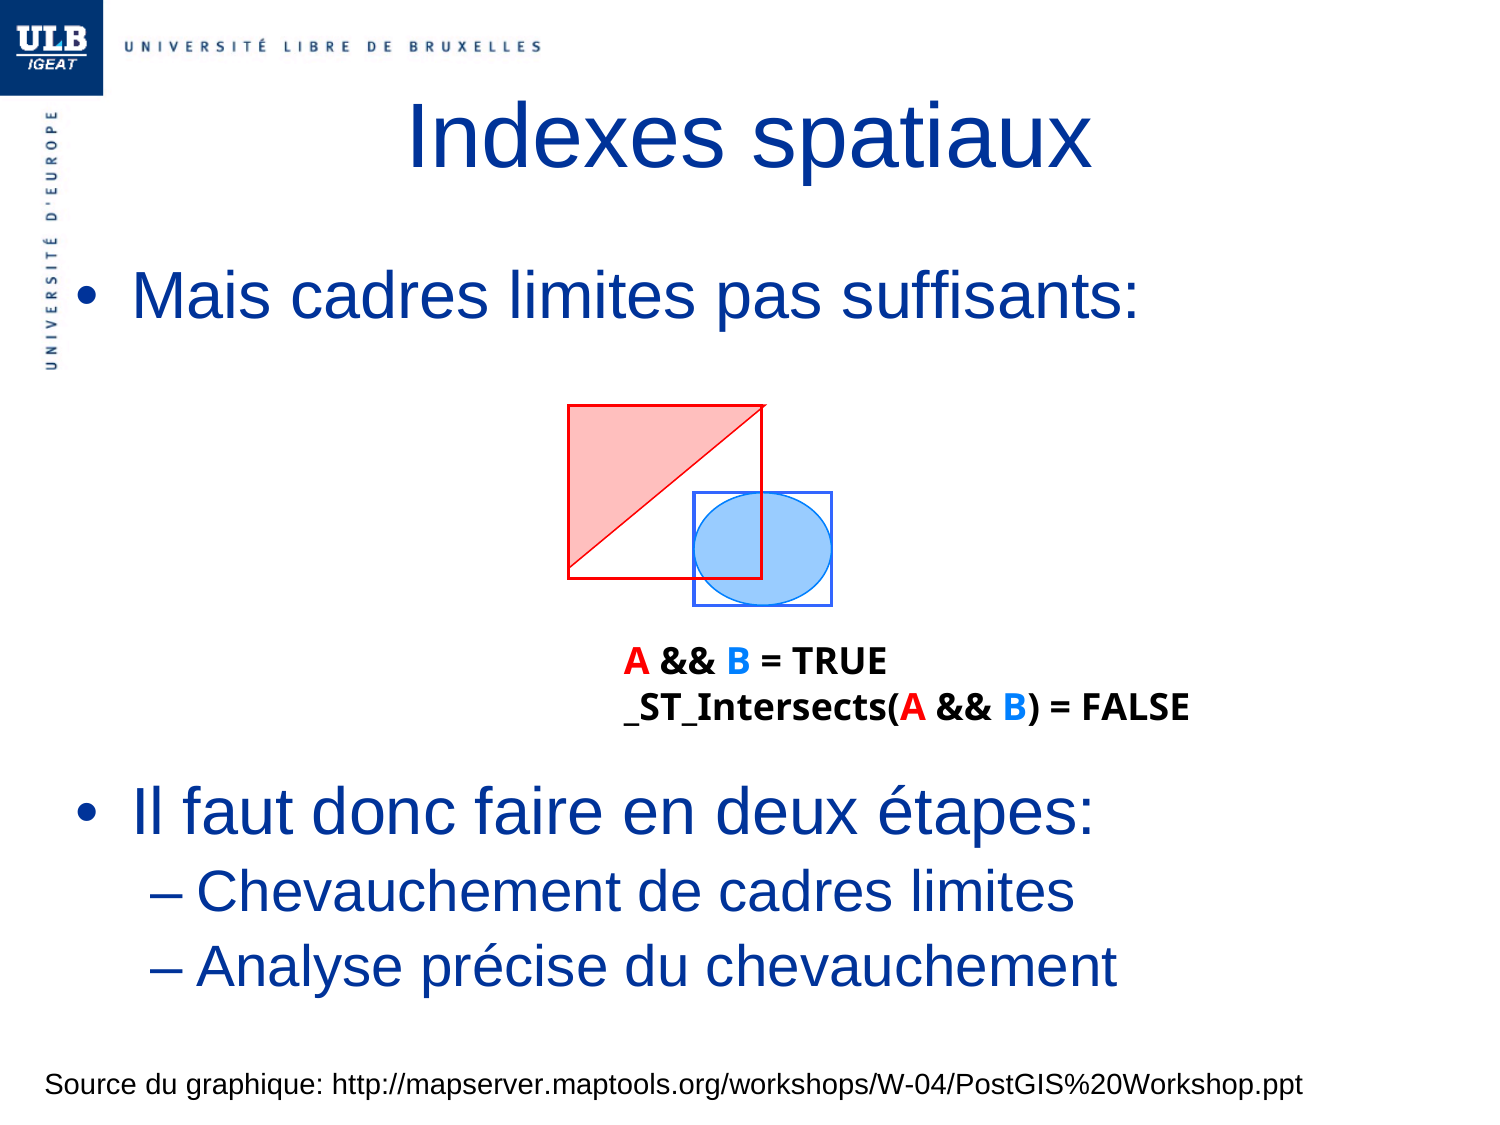

# Indexes spatiaux
Mais cadres limites pas suffisants:
Il faut donc faire en deux étapes:
Chevauchement de cadres limites
Analyse précise du chevauchement
A && B = TRUE
_ST_Intersects(A && B) = FALSE
Source du graphique: http://mapserver.maptools.org/workshops/W-04/PostGIS%20Workshop.ppt